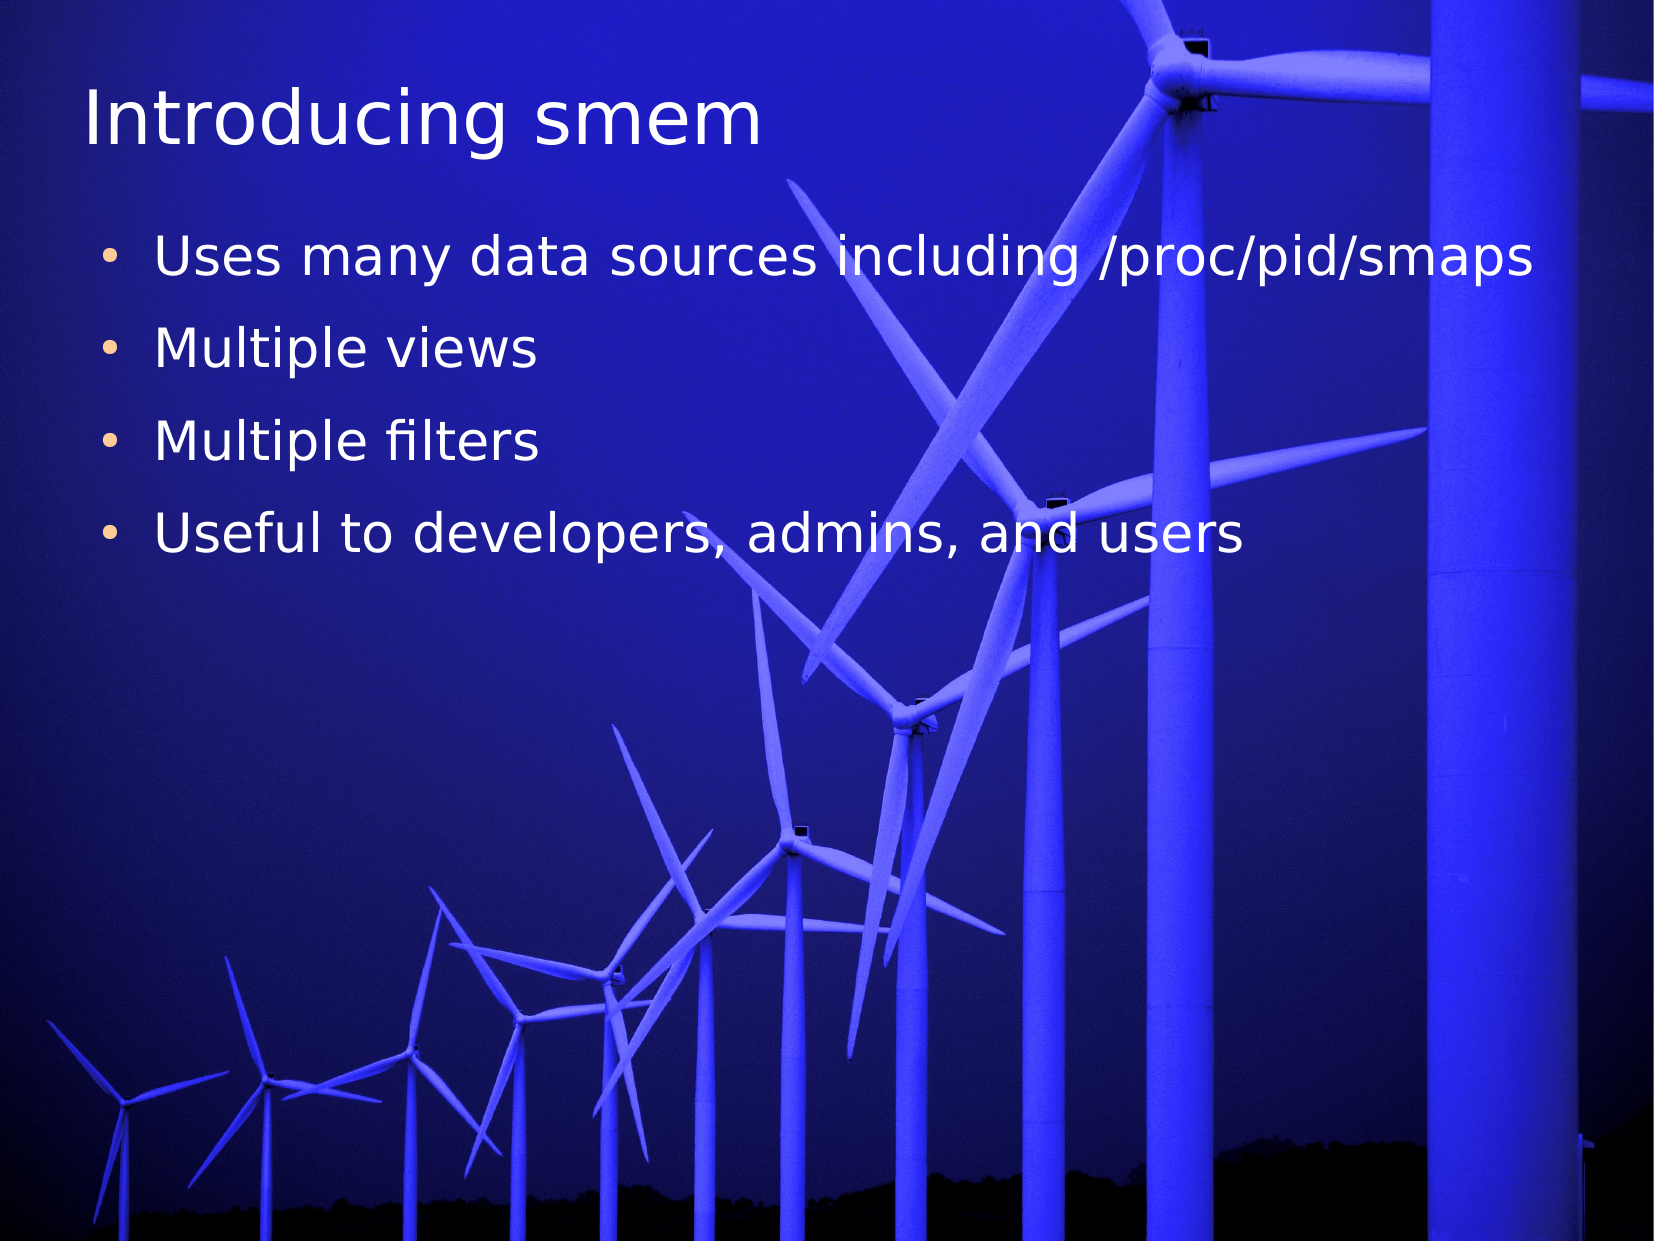

# Introducing smem
Uses many data sources including /proc/pid/smaps
Multiple views
Multiple filters
Useful to developers, admins, and users